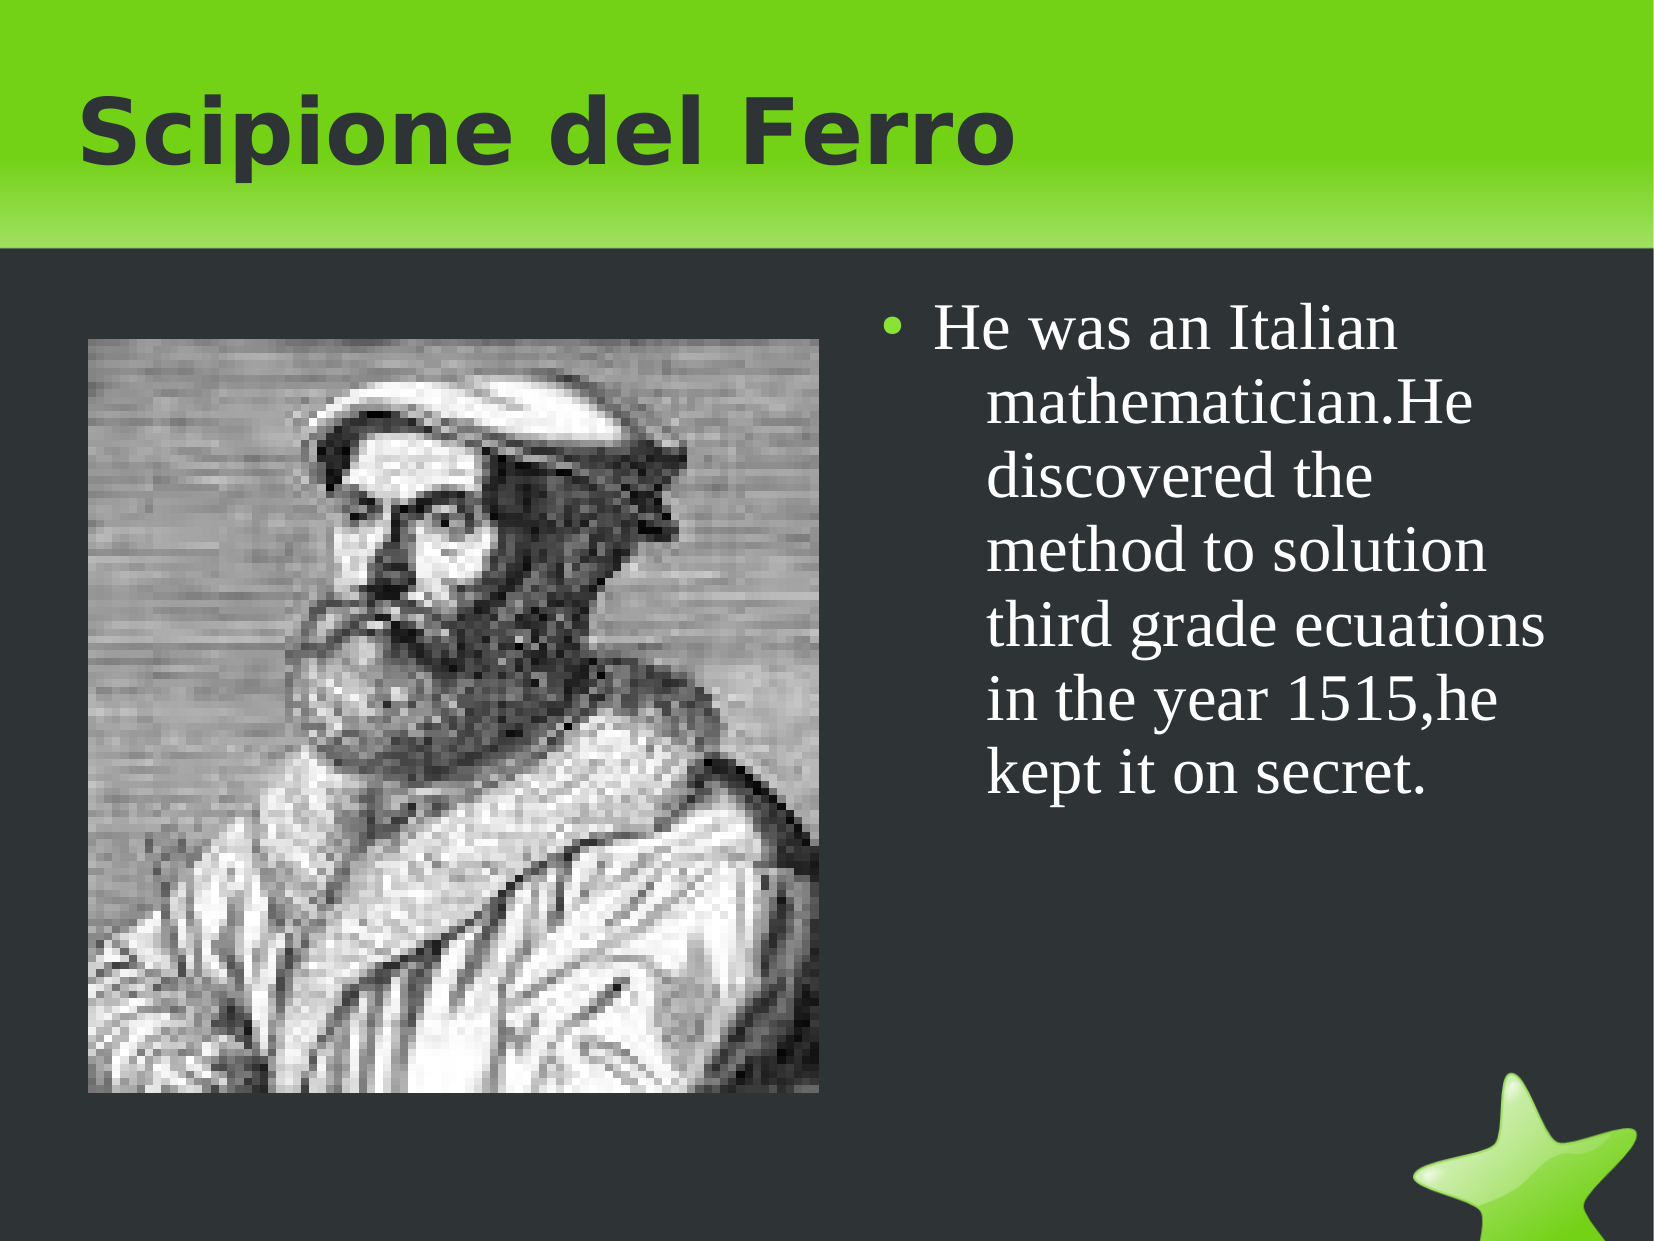

# Scipione del Ferro
He was an Italian mathematician.He discovered the method to solution third grade ecuations in the year 1515,he kept it on secret.